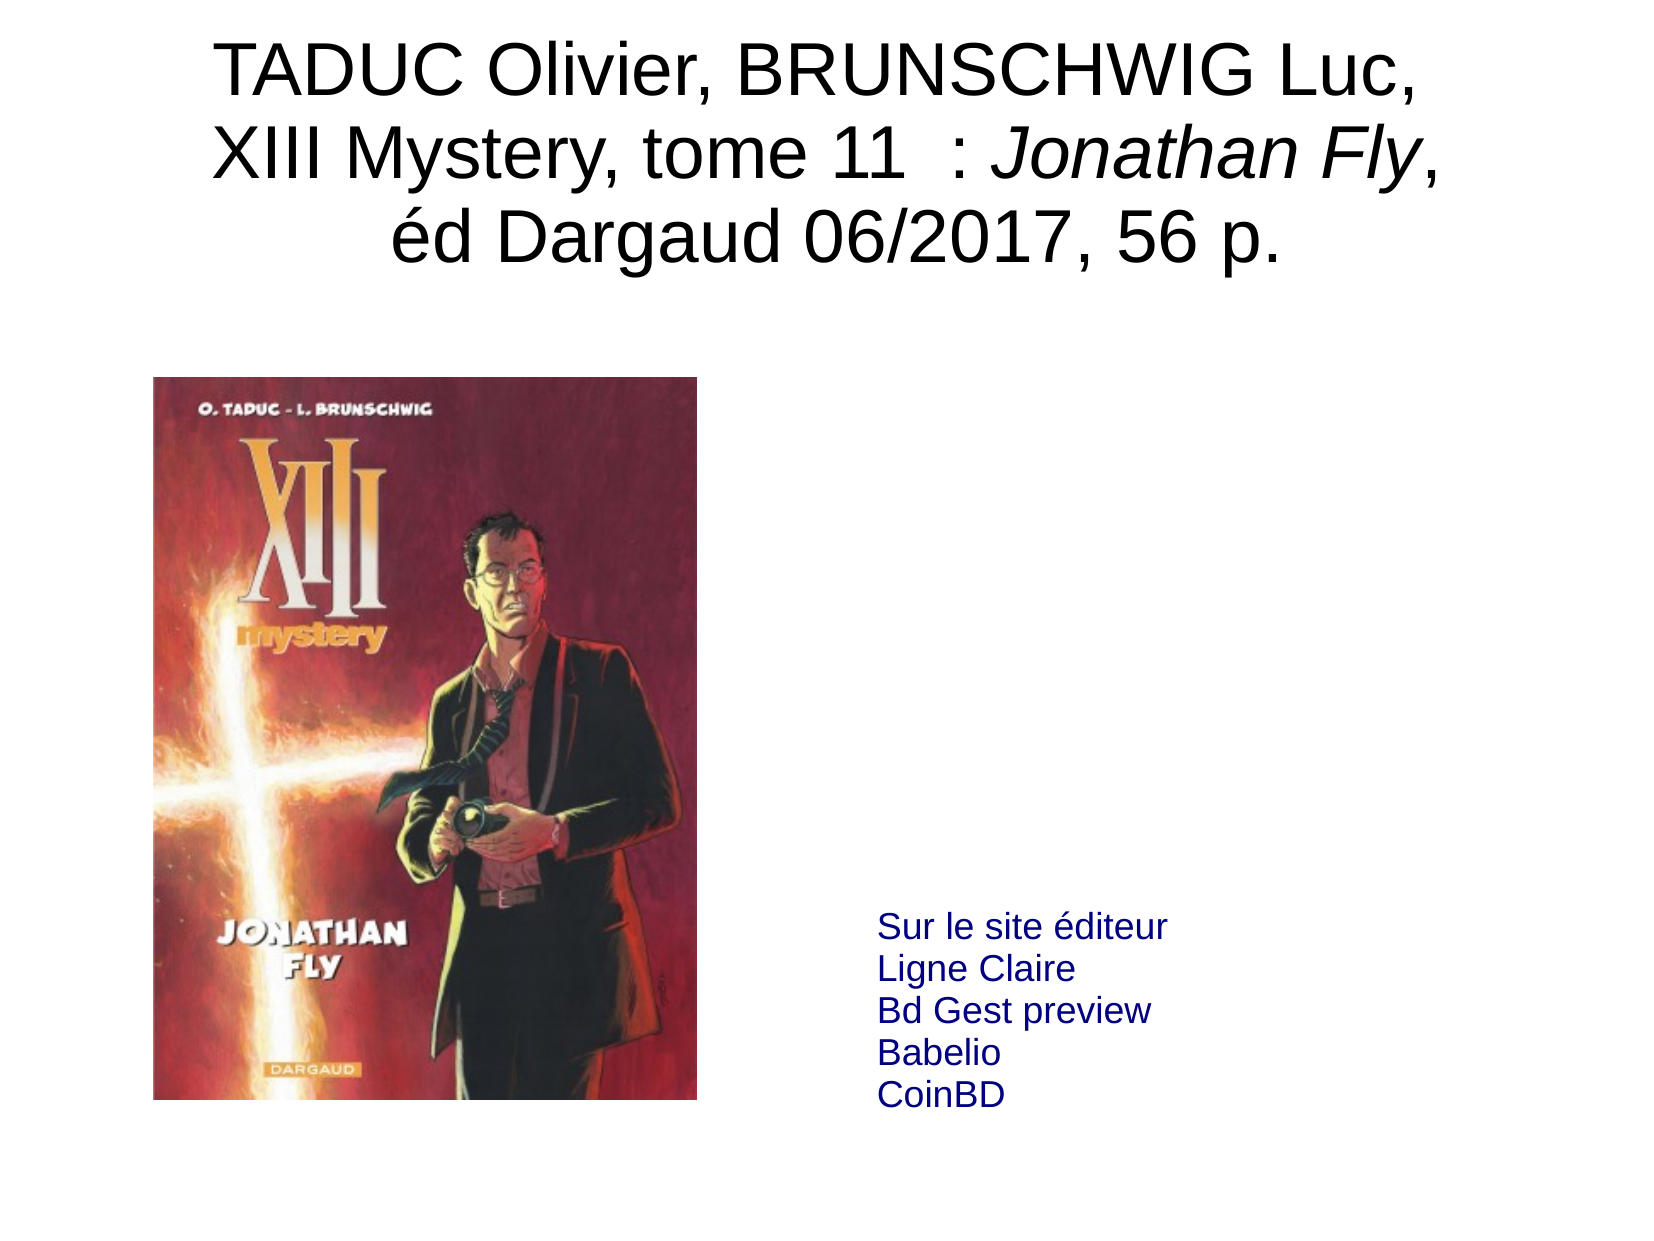

# TADUC Olivier, BRUNSCHWIG Luc, XIII Mystery, tome 11  : Jonathan Fly, éd Dargaud 06/2017, 56 p.
Sur le site éditeur
Ligne Claire
Bd Gest preview
Babelio
CoinBD